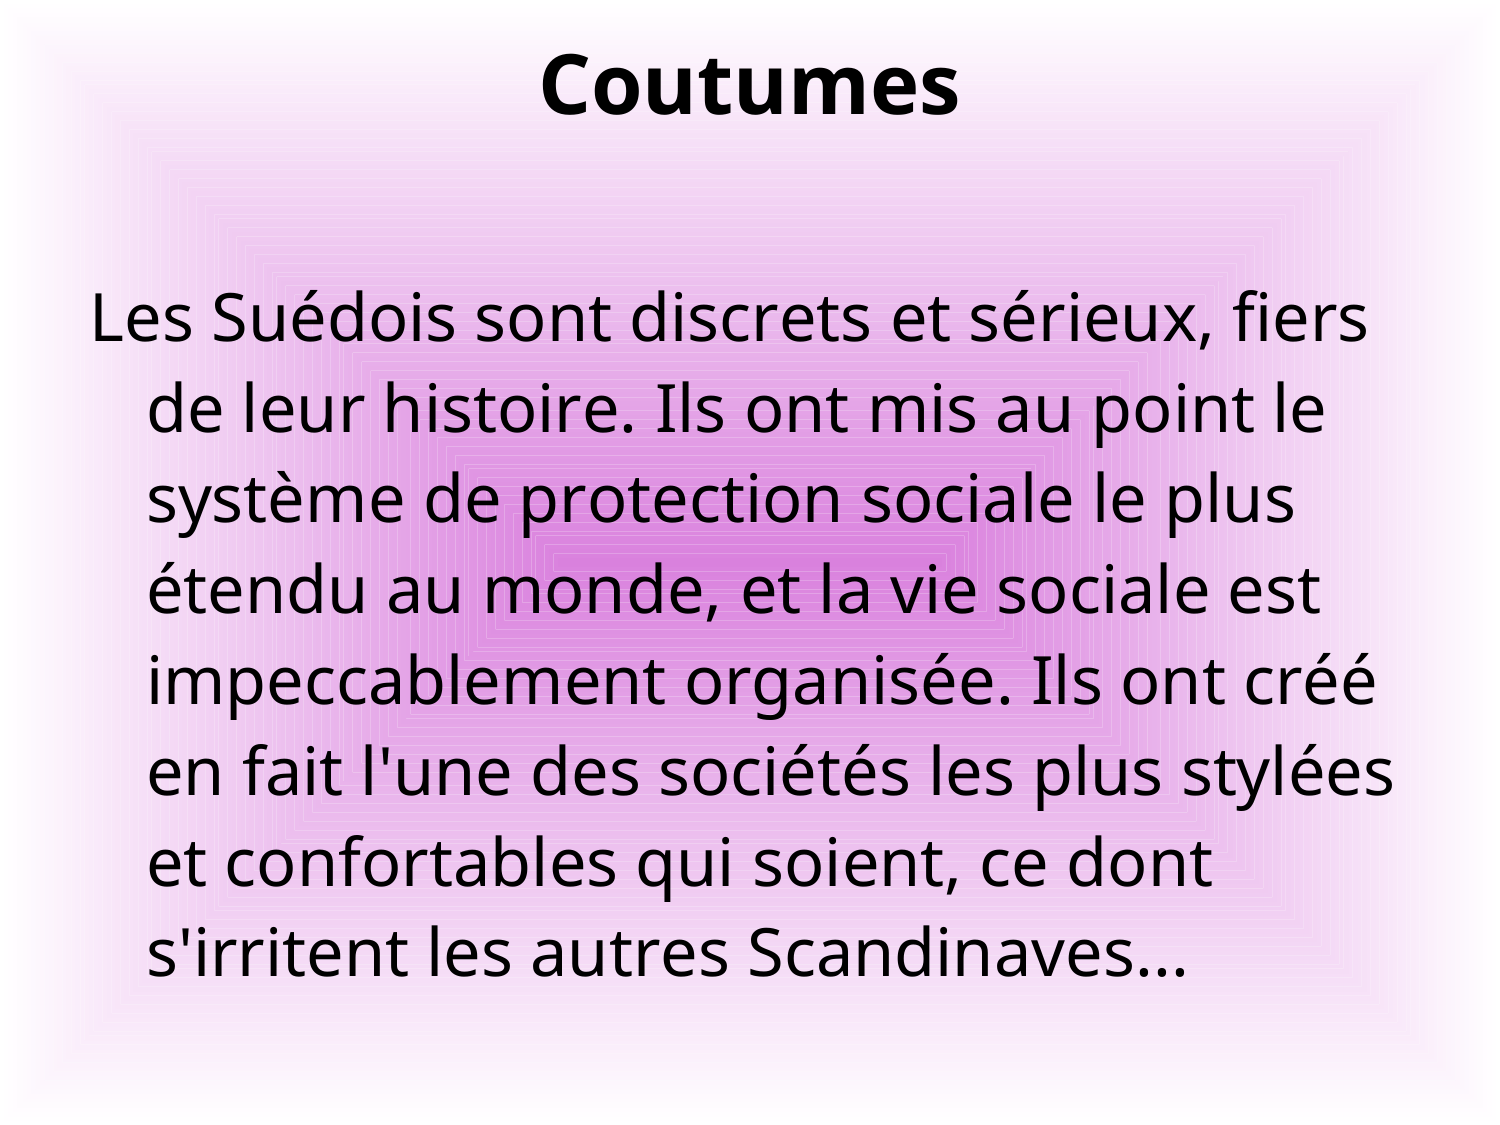

# Coutumes
Les Suédois sont discrets et sérieux, fiers de leur histoire. Ils ont mis au point le système de protection sociale le plus étendu au monde, et la vie sociale est impeccablement organisée. Ils ont créé en fait l'une des sociétés les plus stylées et confortables qui soient, ce dont s'irritent les autres Scandinaves...